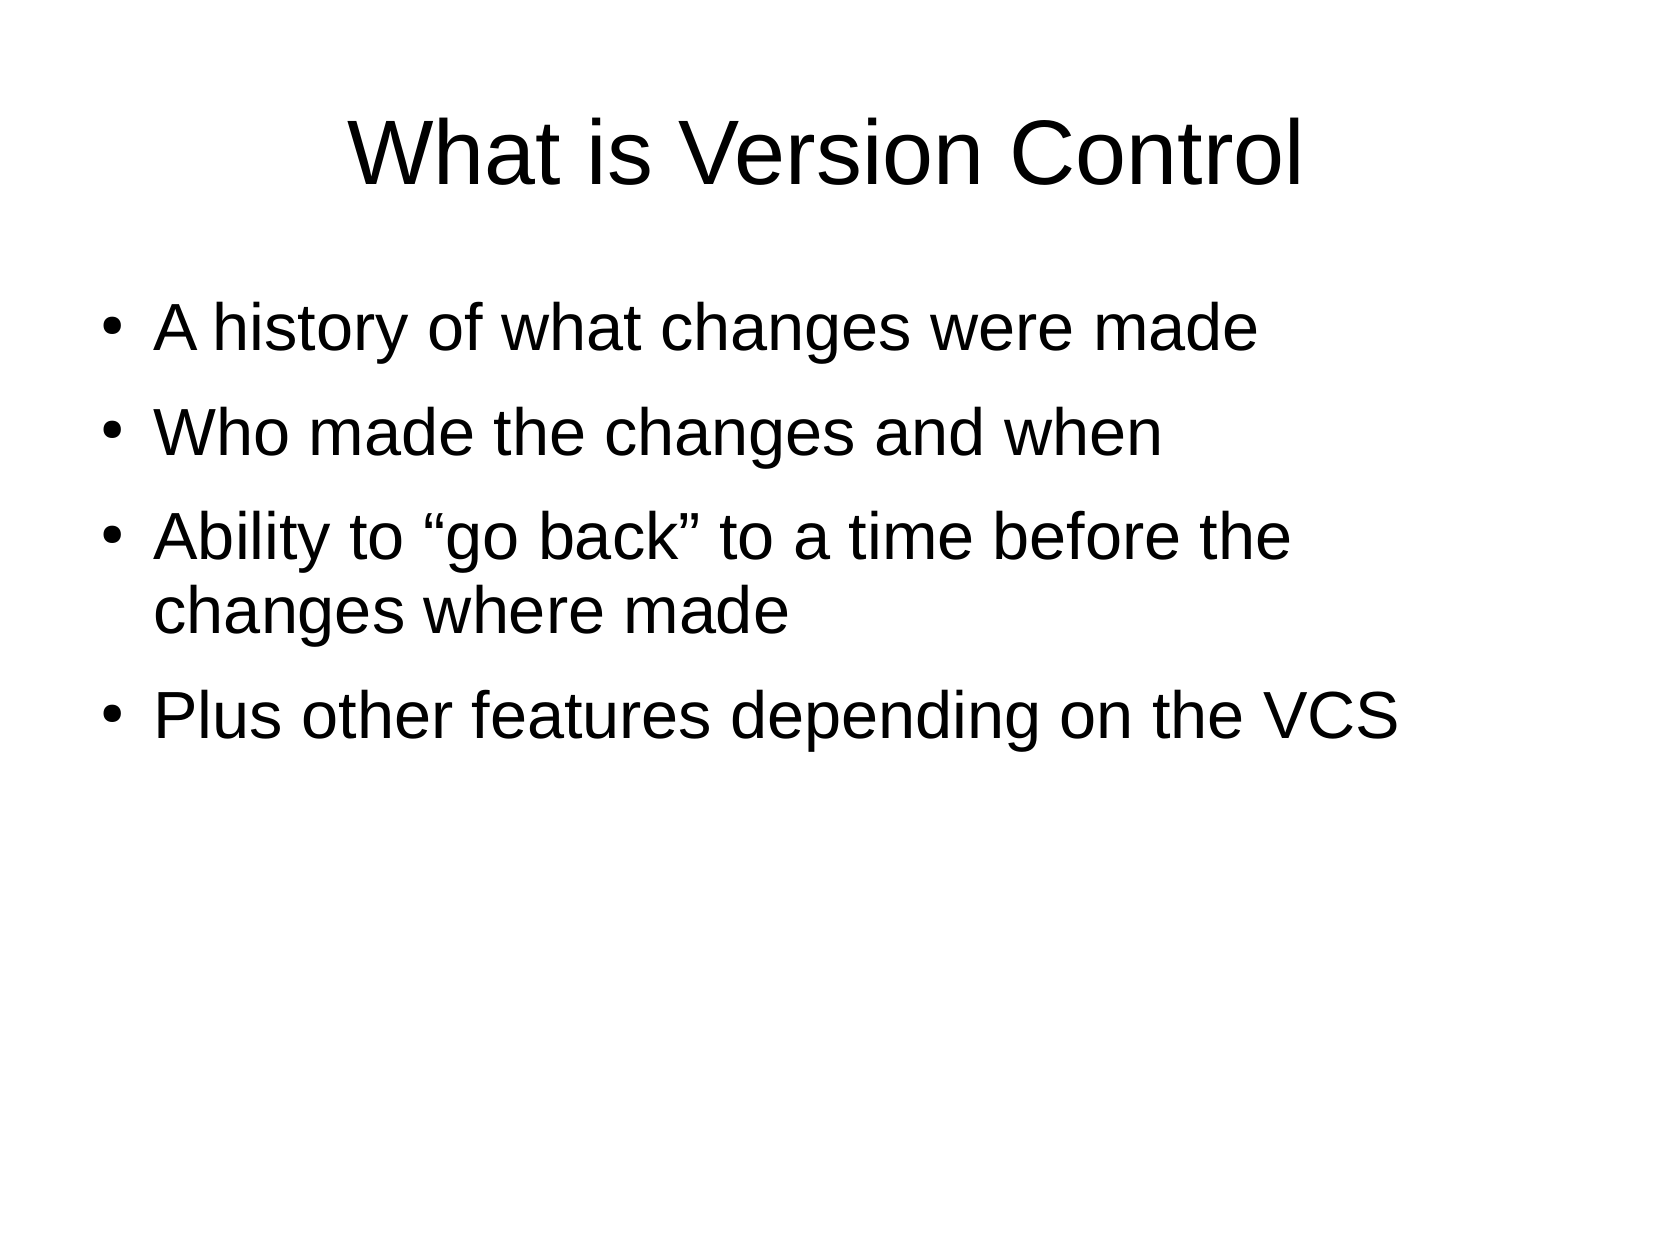

# What is Version Control
A history of what changes were made
Who made the changes and when
Ability to “go back” to a time before the changes where made
Plus other features depending on the VCS